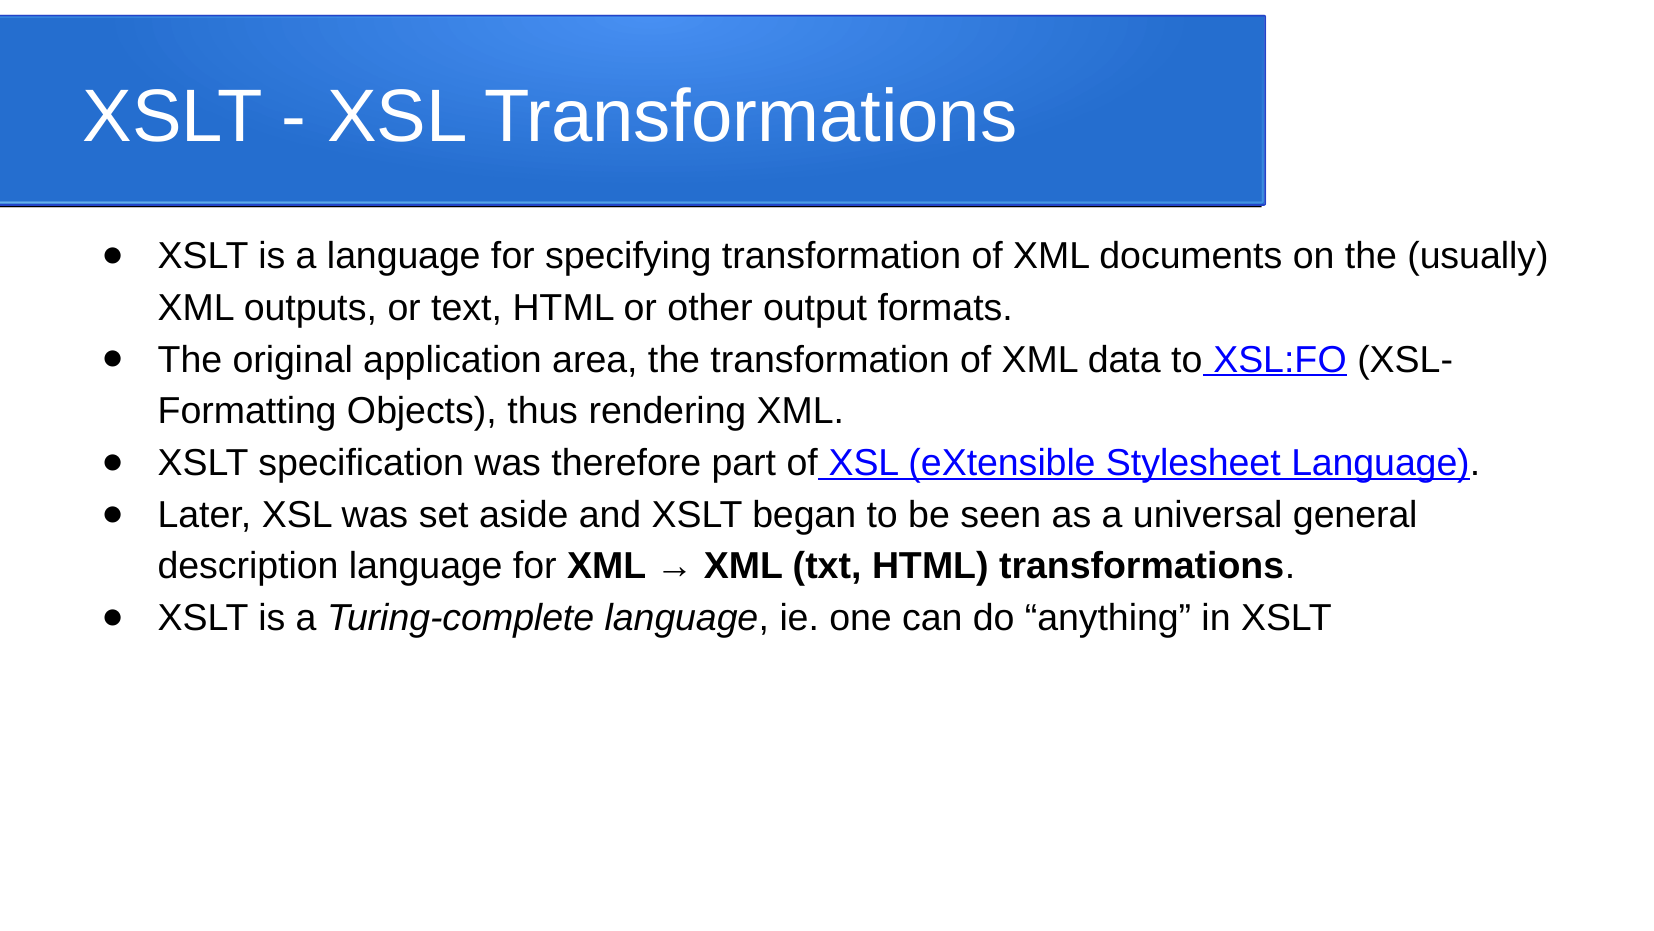

XSLT - XSL Transformations
XSLT is a language for specifying transformation of XML documents on the (usually) XML outputs, or text, HTML or other output formats.
The original application area, the transformation of XML data to XSL:FO (XSL-Formatting Objects), thus rendering XML.
XSLT specification was therefore part of XSL (eXtensible Stylesheet Language).
Later, XSL was set aside and XSLT began to be seen as a universal general description language for XML → XML (txt, HTML) transformations.
XSLT is a Turing-complete language, ie. one can do “anything” in XSLT